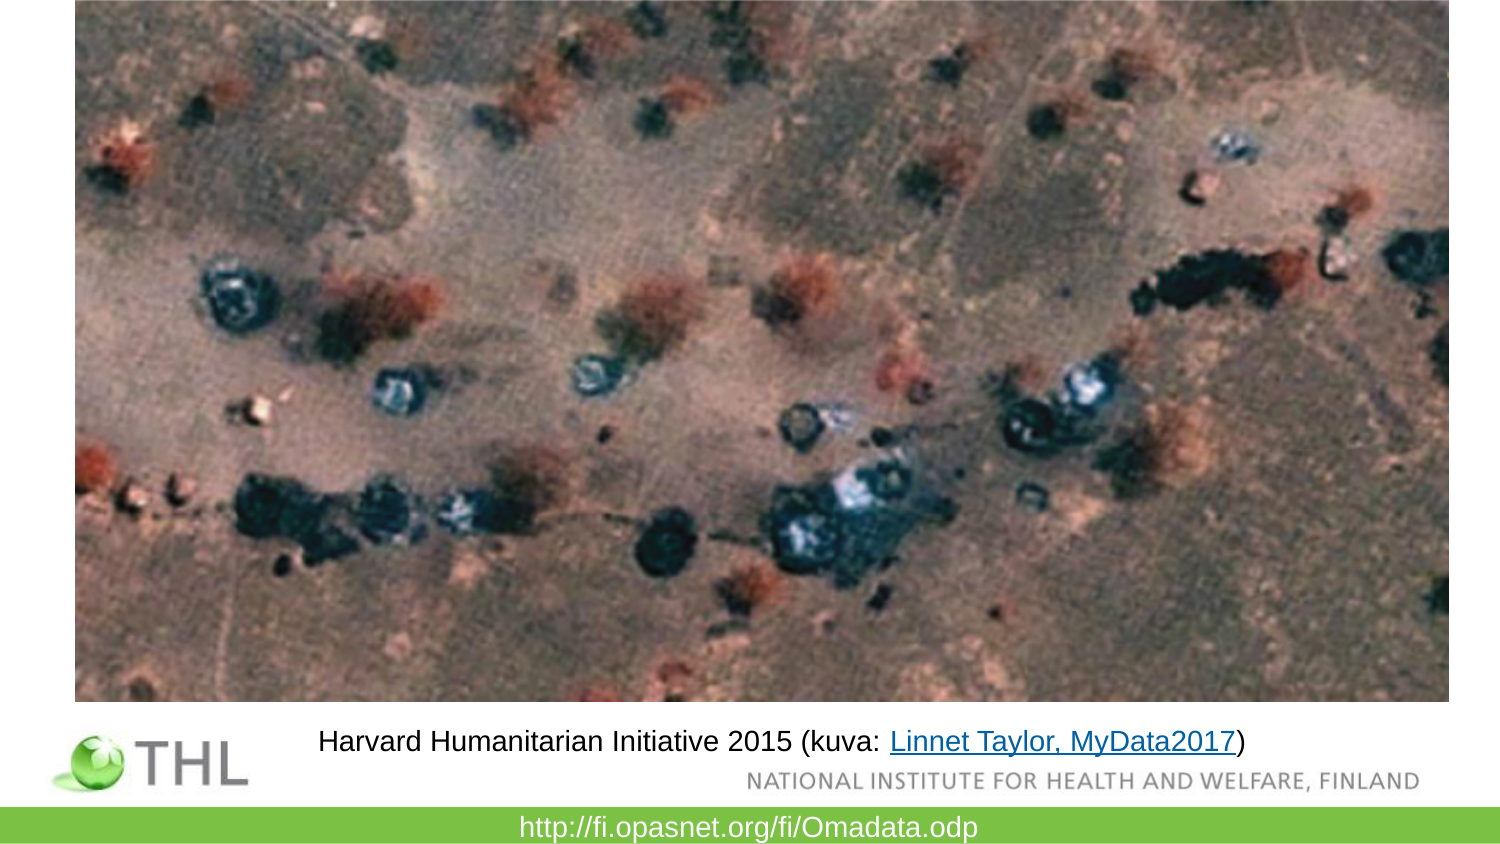

#
Harvard Humanitarian Initiative 2015 (kuva: Linnet Taylor, MyData2017)